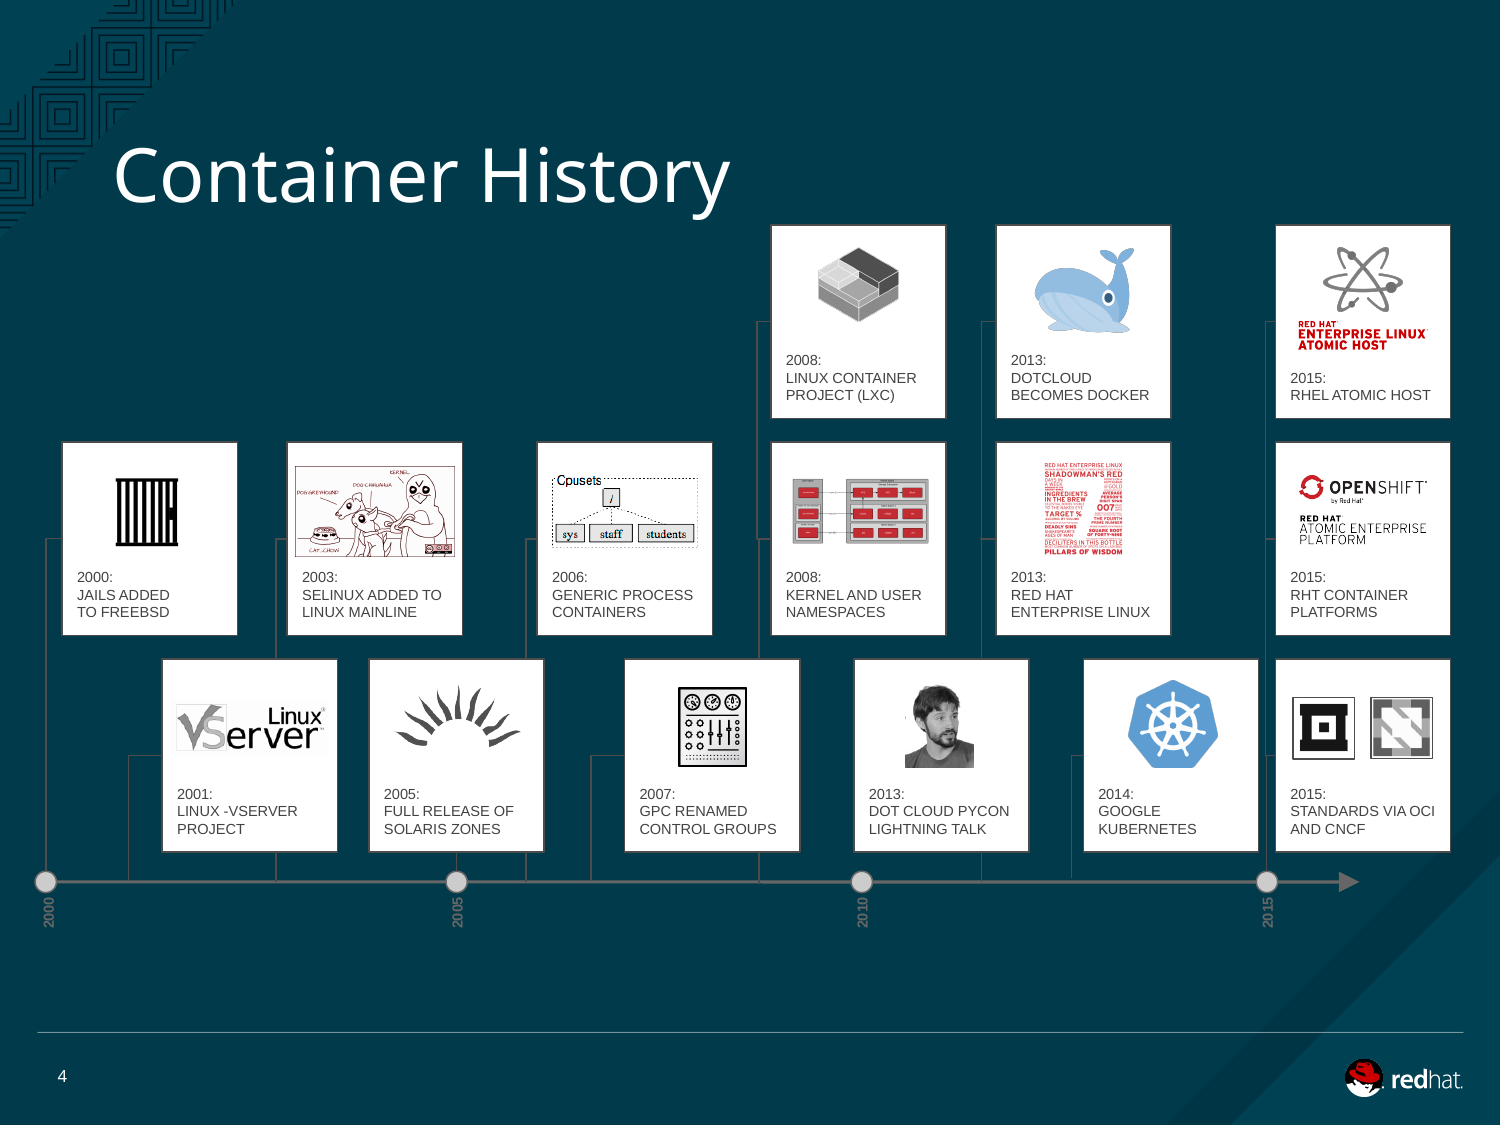

# Container History
2008:
LINUX CONTAINER PROJECT (LXC)
2013:
DOTCLOUD BECOMES DOCKER
2015:
RHEL ATOMIC HOST
2000:
JAILS ADDED
TO FREEBSD
2003:
SELINUX ADDED TO LINUX MAINLINE
2006:
GENERIC PROCESS CONTAINERS
2008:
KERNEL AND USER NAMESPACES
2013:
RED HAT ENTERPRISE LINUX
2015:
RHT CONTAINER PLATFORMS
2001:
LINUX -VSERVER PROJECT
2005:
FULL RELEASE OF SOLARIS ZONES
2007:
GPC RENAMED CONTROL GROUPS
2013:
DOT CLOUD PYCON LIGHTNING TALK
2014:
GOOGLE KUBERNETES
2015:
STANDARDS VIA OCI AND CNCF
2000
2005
2010
2015
4